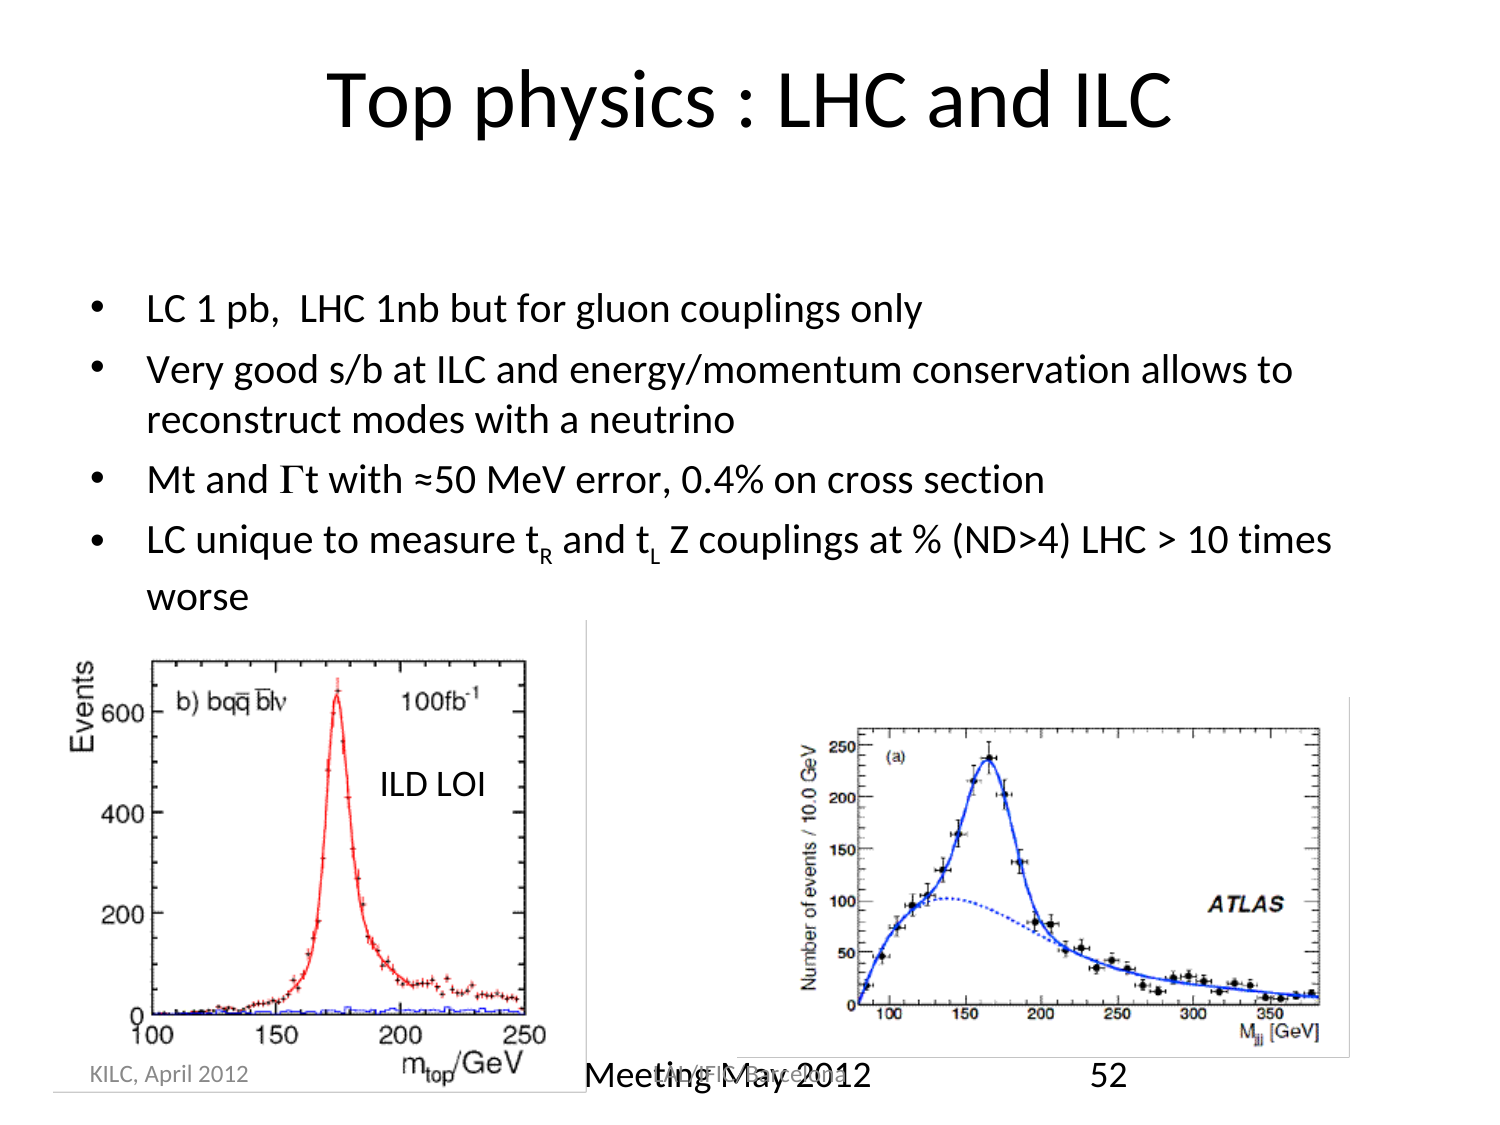

# Top physics : LHC and ILC
LC 1 pb, LHC 1nb but for gluon couplings only
Very good s/b at ILC and energy/momentum conservation allows to reconstruct modes with a neutrino
Mt and t with ≈50 MeV error, 0.4% on cross section
LC unique to measure tR and tL Z couplings at % (ND>4) LHC > 10 times worse
ILD LOI
52
ILD Meeting May 2012
KILC, April 2012
LAL/IFIC/Barcelona